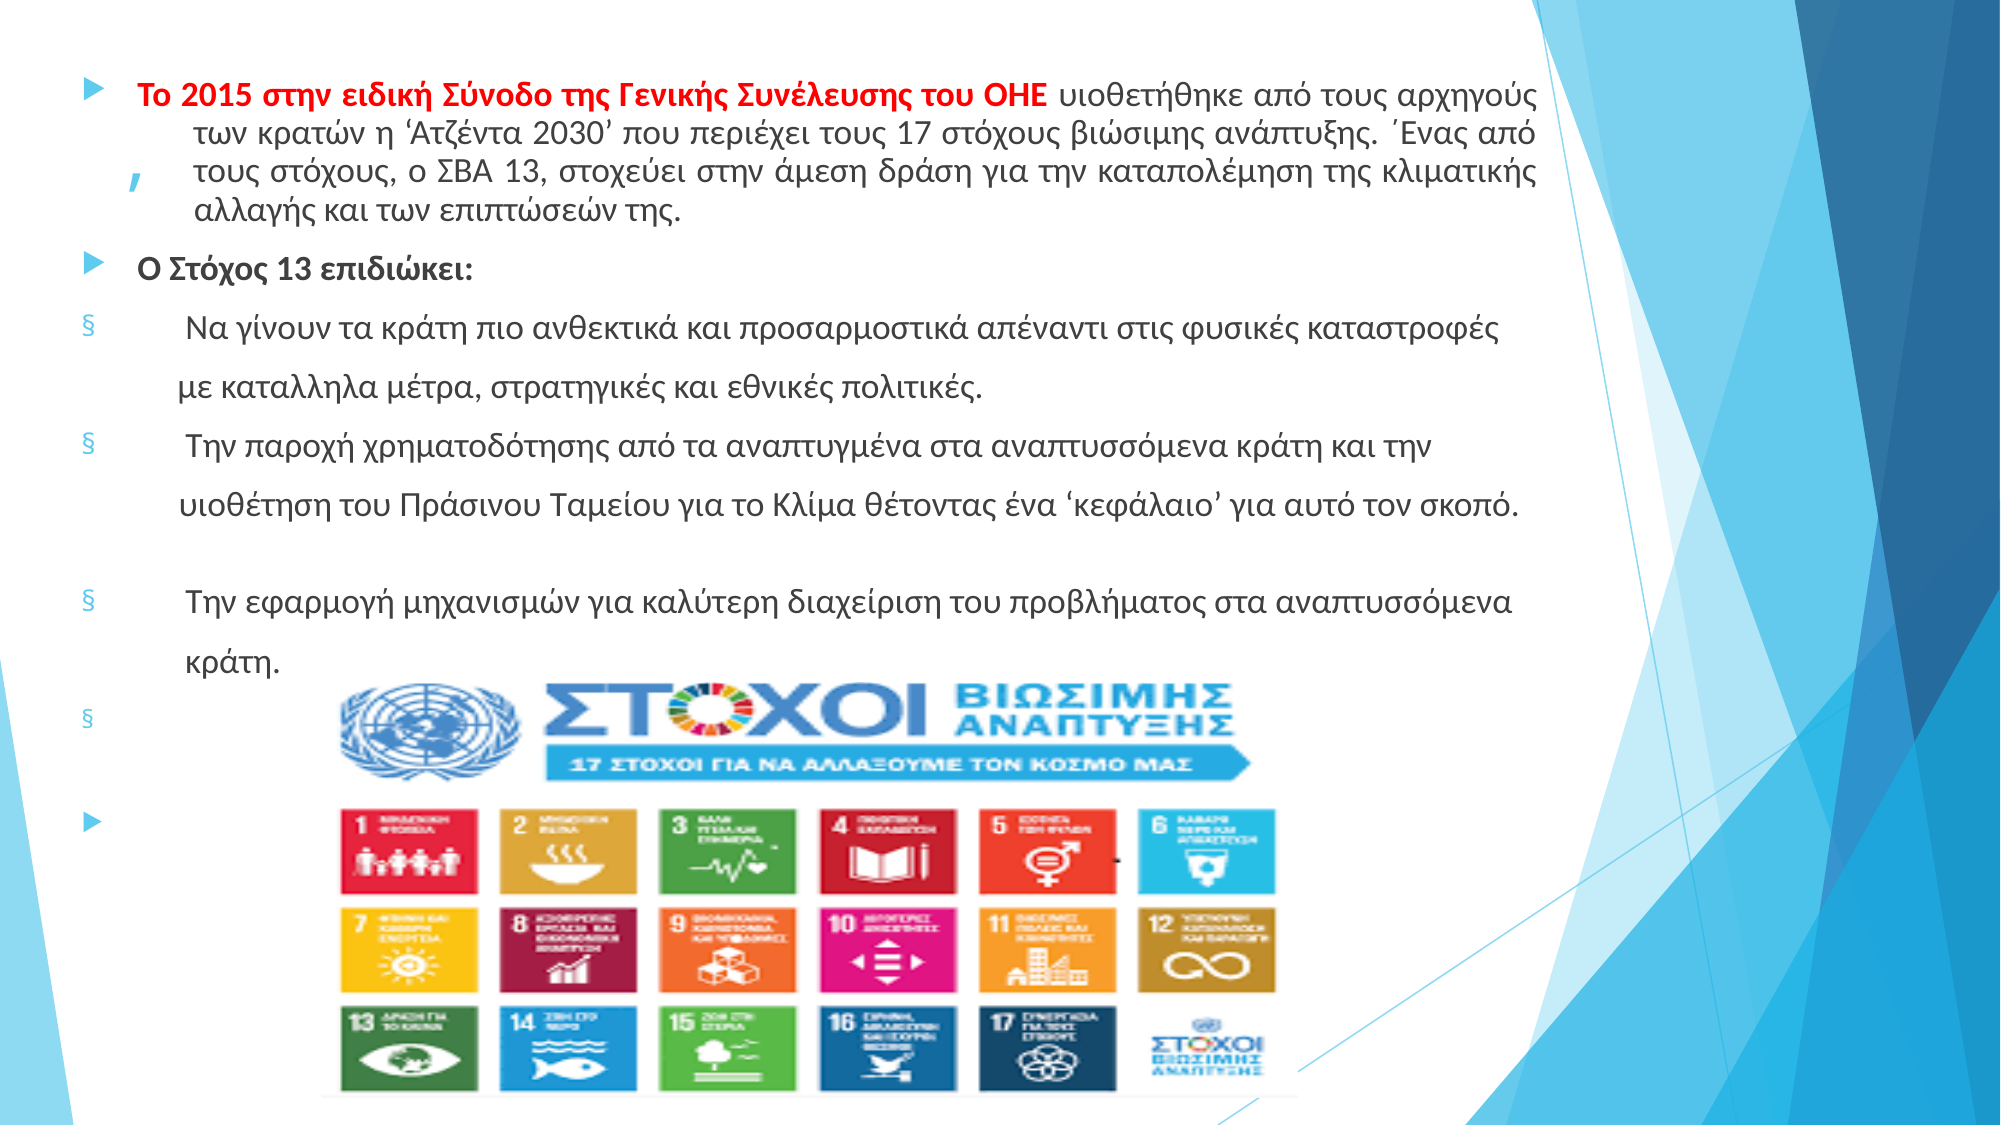

Το 2015 στην ειδική Σύνοδο της Γενικής Συνέλευσης του ΟΗΕ υιοθετήθηκε από τους αρχηγούς των κρατών η ‘Ατζέντα 2030’ που περιέχει τους 17 στόχους βιώσιμης ανάπτυξης. ΄Ενας από τους στόχους, ο ΣΒΑ 13, στοχεύει στην άμεση δράση για την καταπολέμηση της κλιματικής αλλαγής και των επιπτώσεών της.
Ο Στόχος 13 επιδιώκει:
 Να γίνουν τα κράτη πιο ανθεκτικά και προσαρμοστικά απέναντι στις φυσικές καταστροφές
 με καταλληλα μέτρα, στρατηγικές και εθνικές πολιτικές.
 Την παροχή χρηματοδότησης από τα αναπτυγμένα στα αναπτυσσόμενα κράτη και την
 υιοθέτηση του Πράσινου Ταμείου για το Κλίμα θέτοντας ένα ‘κεφάλαιο’ για αυτό τον σκοπό.
 Την εφαρμογή μηχανισμών για καλύτερη διαχείριση του προβλήματος στα αναπτυσσόμενα
 κράτη.
# ,